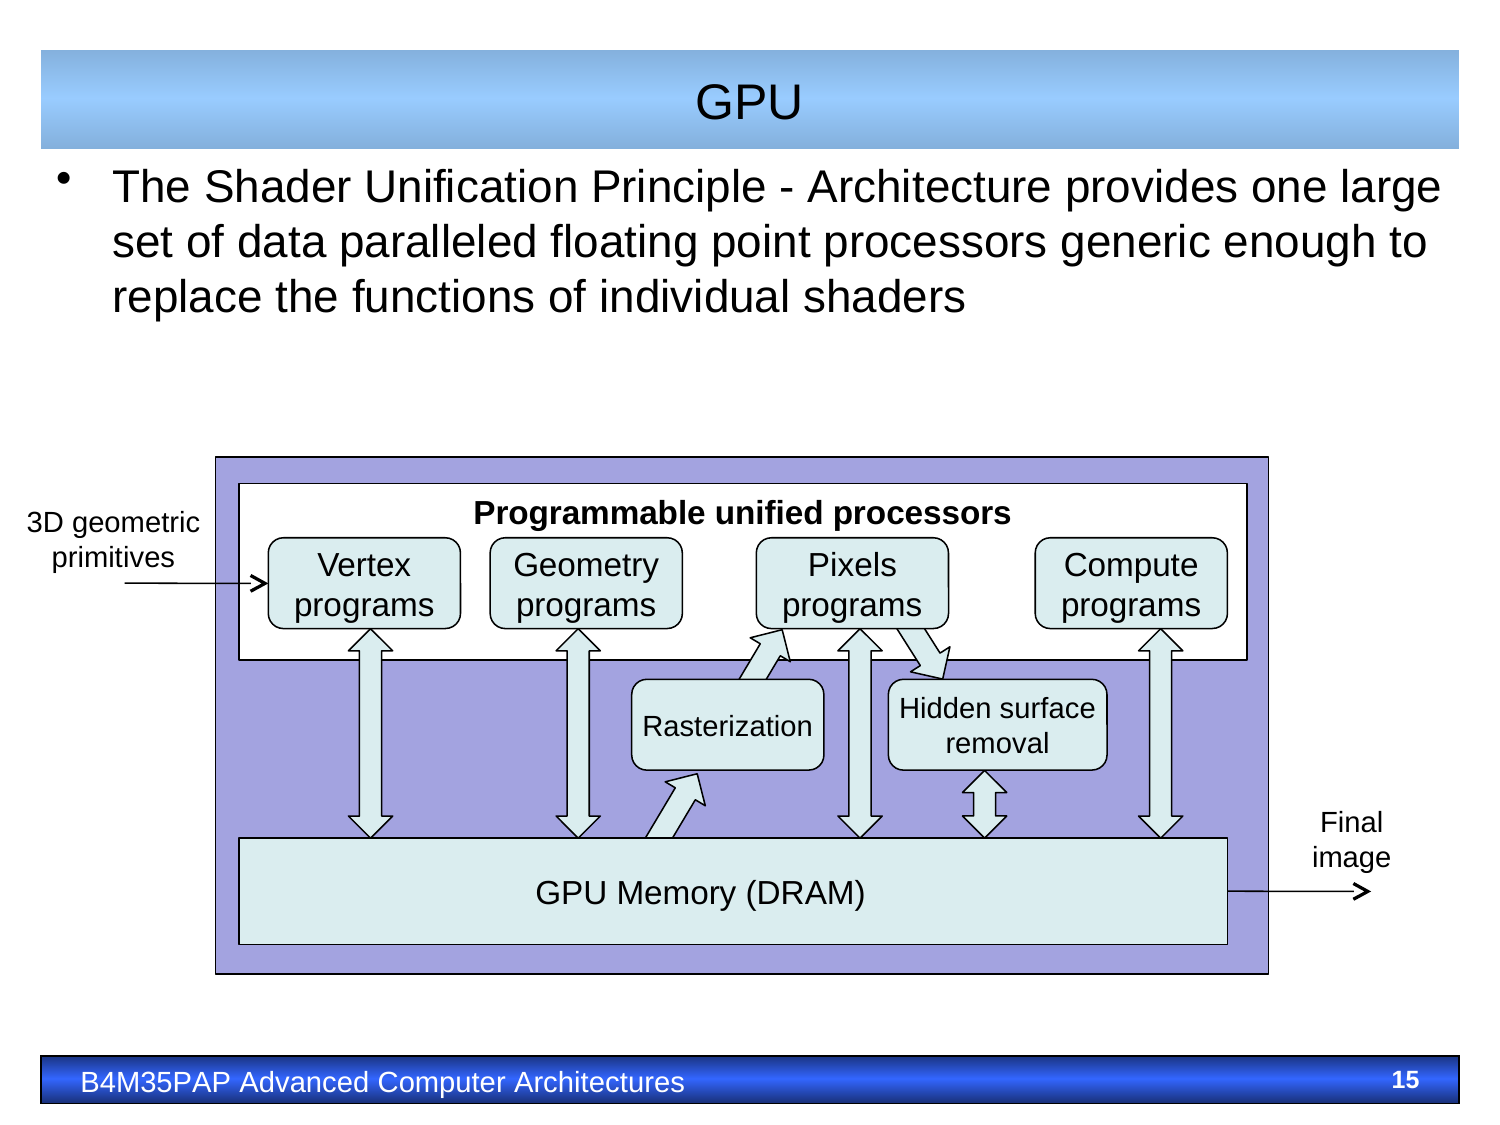

# GPU
The Shader Unification Principle - Architecture provides one large set of data paralleled floating point processors generic enough to replace the functions of individual shaders
Programmable unified processors
3D geometric primitives
Vertex programs
Geometry programs
Pixels programs
Compute programs
Rasterization
Hidden surface removal
Final image
GPU Memory (DRAM)